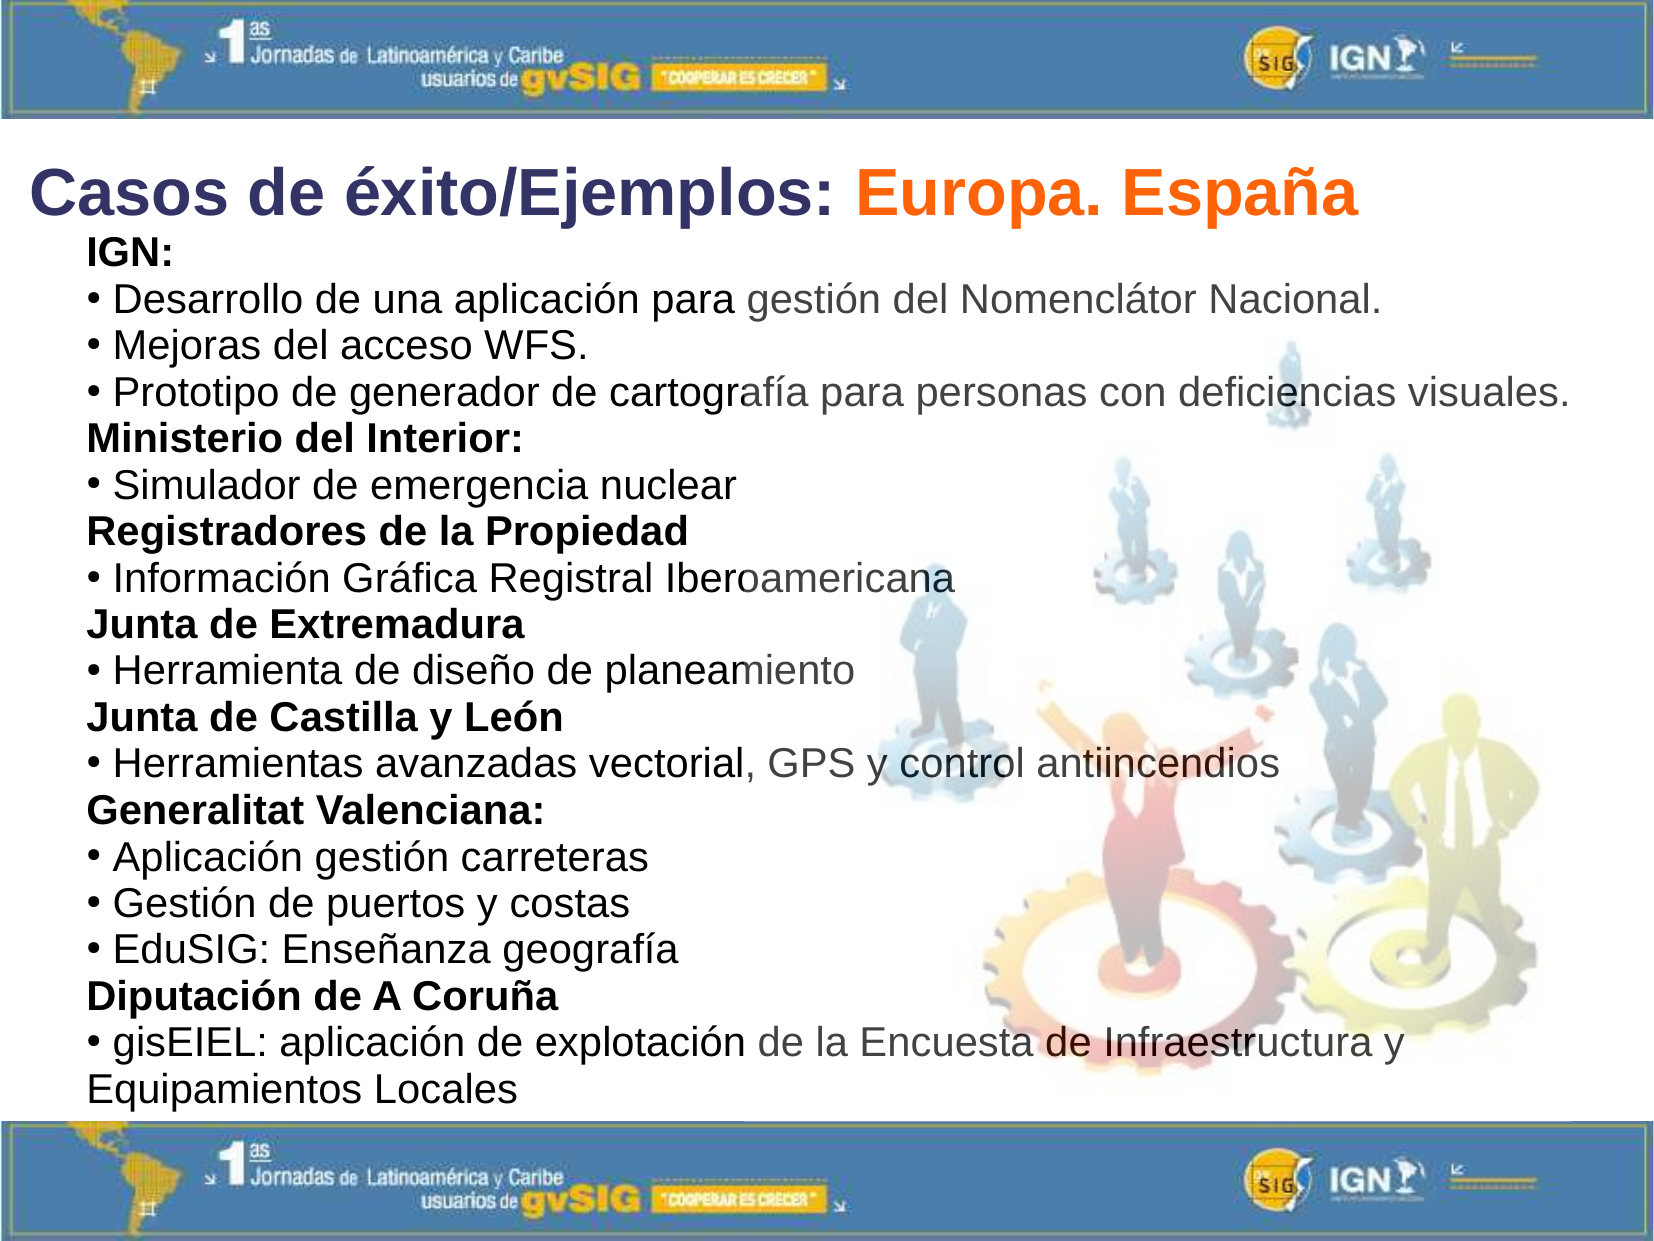

Casos de éxito/Ejemplos: Europa. España
IGN:
 Desarrollo de una aplicación para gestión del Nomenclátor Nacional.
 Mejoras del acceso WFS.
 Prototipo de generador de cartografía para personas con deficiencias visuales.
Ministerio del Interior:
 Simulador de emergencia nuclear
Registradores de la Propiedad
 Información Gráfica Registral Iberoamericana
Junta de Extremadura
 Herramienta de diseño de planeamiento
Junta de Castilla y León
 Herramientas avanzadas vectorial, GPS y control antiincendios
Generalitat Valenciana:
 Aplicación gestión carreteras
 Gestión de puertos y costas
 EduSIG: Enseñanza geografía
Diputación de A Coruña
 gisEIEL: aplicación de explotación de la Encuesta de Infraestructura y Equipamientos Locales